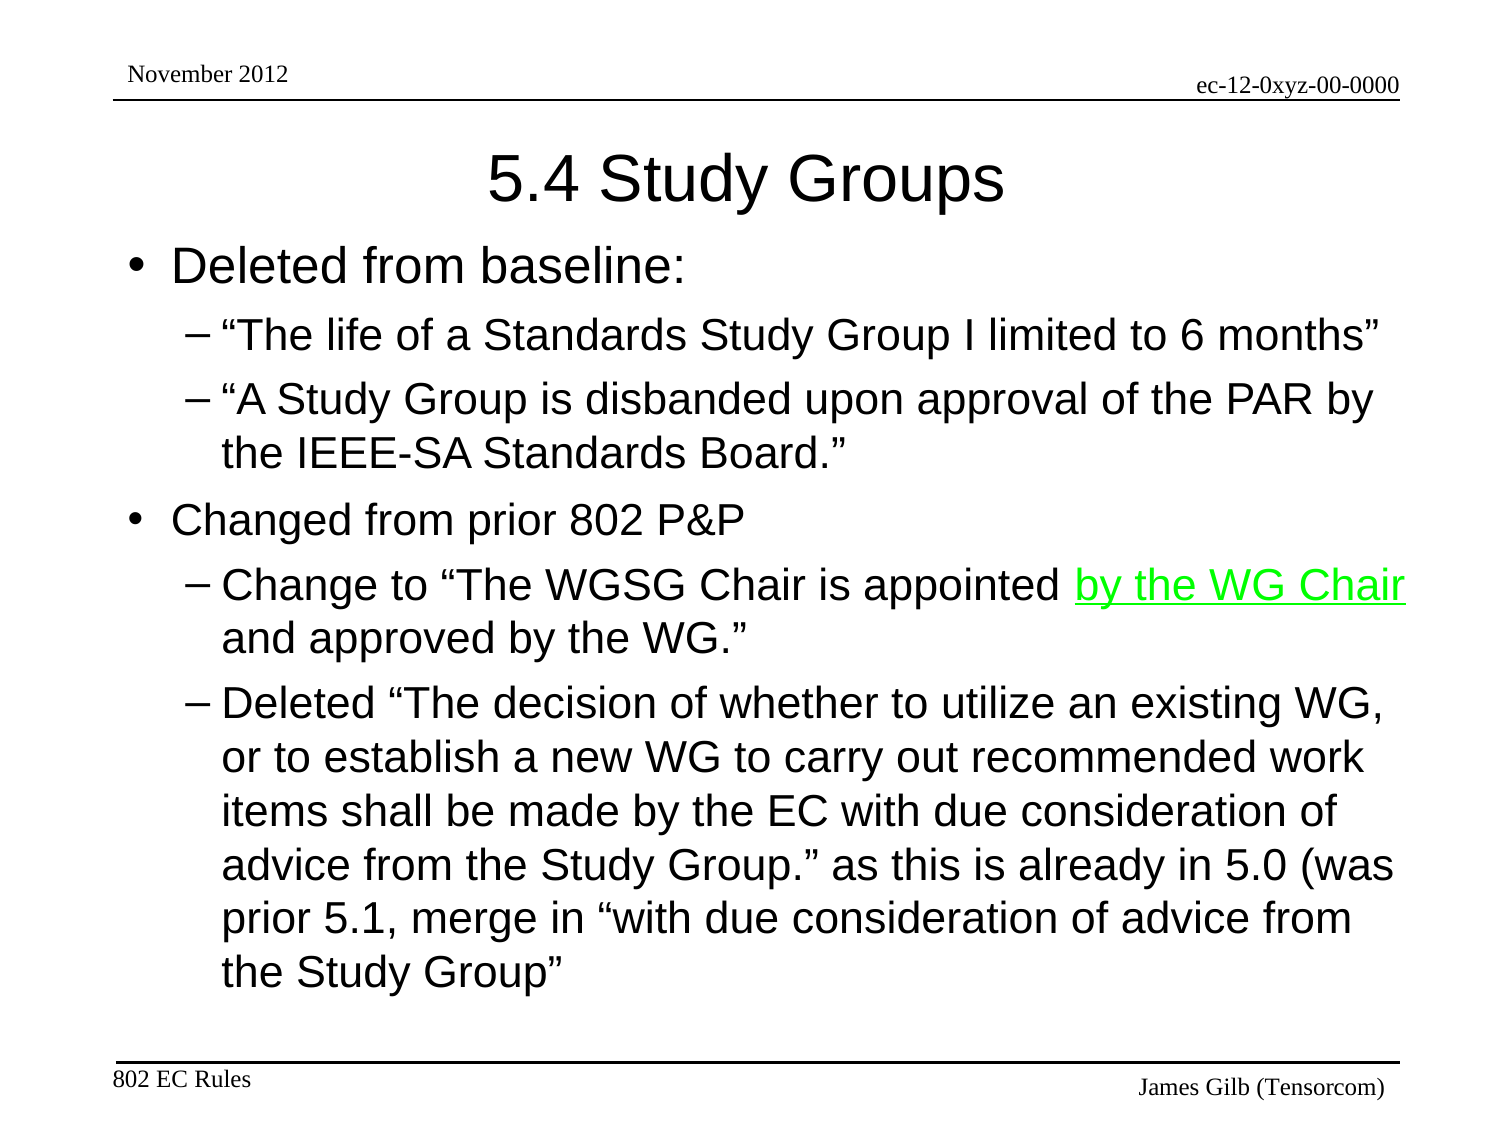

# 5.4 Study Groups
Deleted from baseline:
“The life of a Standards Study Group I limited to 6 months”
“A Study Group is disbanded upon approval of the PAR by the IEEE-SA Standards Board.”
Changed from prior 802 P&P
Change to “The WGSG Chair is appointed by the WG Chair and approved by the WG.”
Deleted “The decision of whether to utilize an existing WG, or to establish a new WG to carry out recommended work items shall be made by the EC with due consideration of advice from the Study Group.” as this is already in 5.0 (was prior 5.1, merge in “with due consideration of advice from the Study Group”